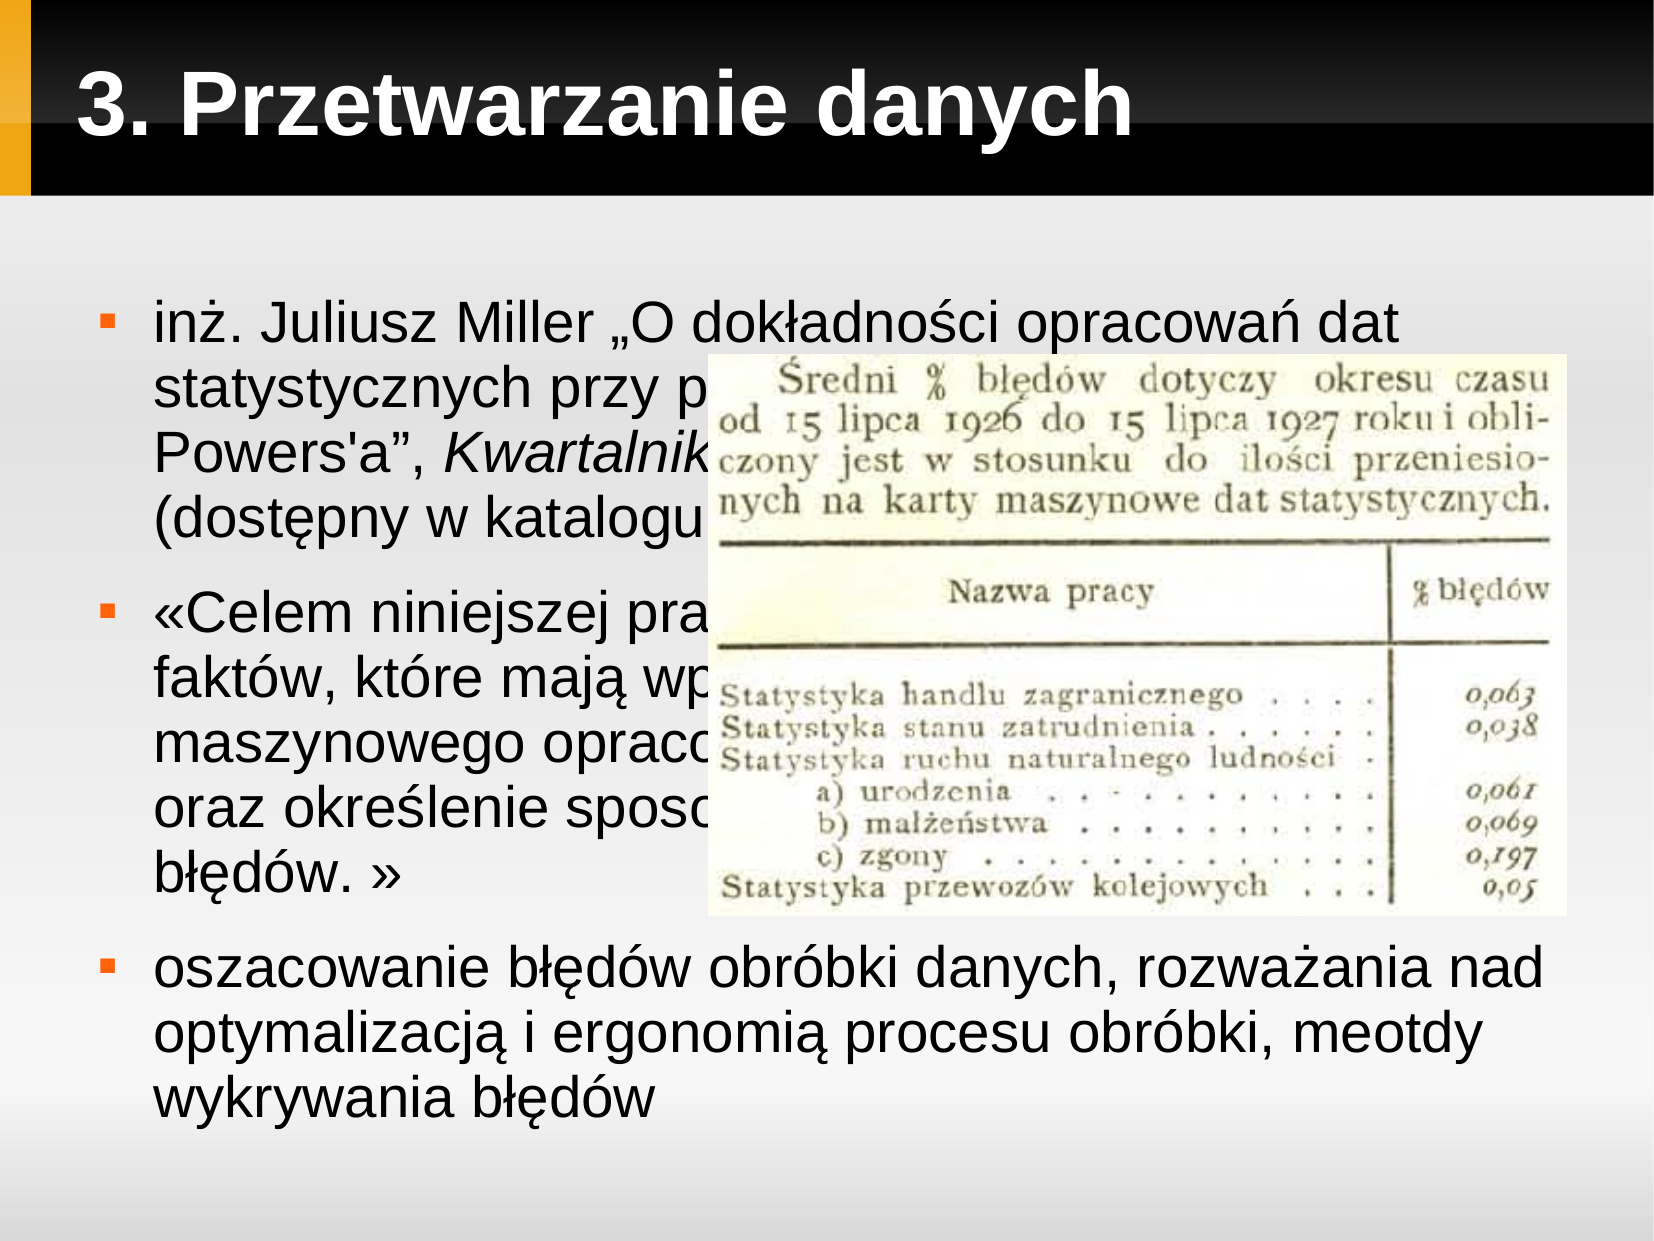

# 3. Przetwarzanie danych
inż. Juliusz Miller „O dokładności opracowań dat statystycznych przy pomocy maszyn systemu Powers'a”, Kwartalnik Statystyczny (1928) z.1, s.185 (dostępny w katalogu hnit.org.pl)
«Celem niniejszej pracy jest analiza tych wszystkich faktów, które mają wpływ na dokładność maszynowego opracowania materiałów statystycznych oraz określenie sposobów ujawniania i usuwania błędów. »
oszacowanie błędów obróbki danych, rozważania nad optymalizacją i ergonomią procesu obróbki, meotdy wykrywania błędów